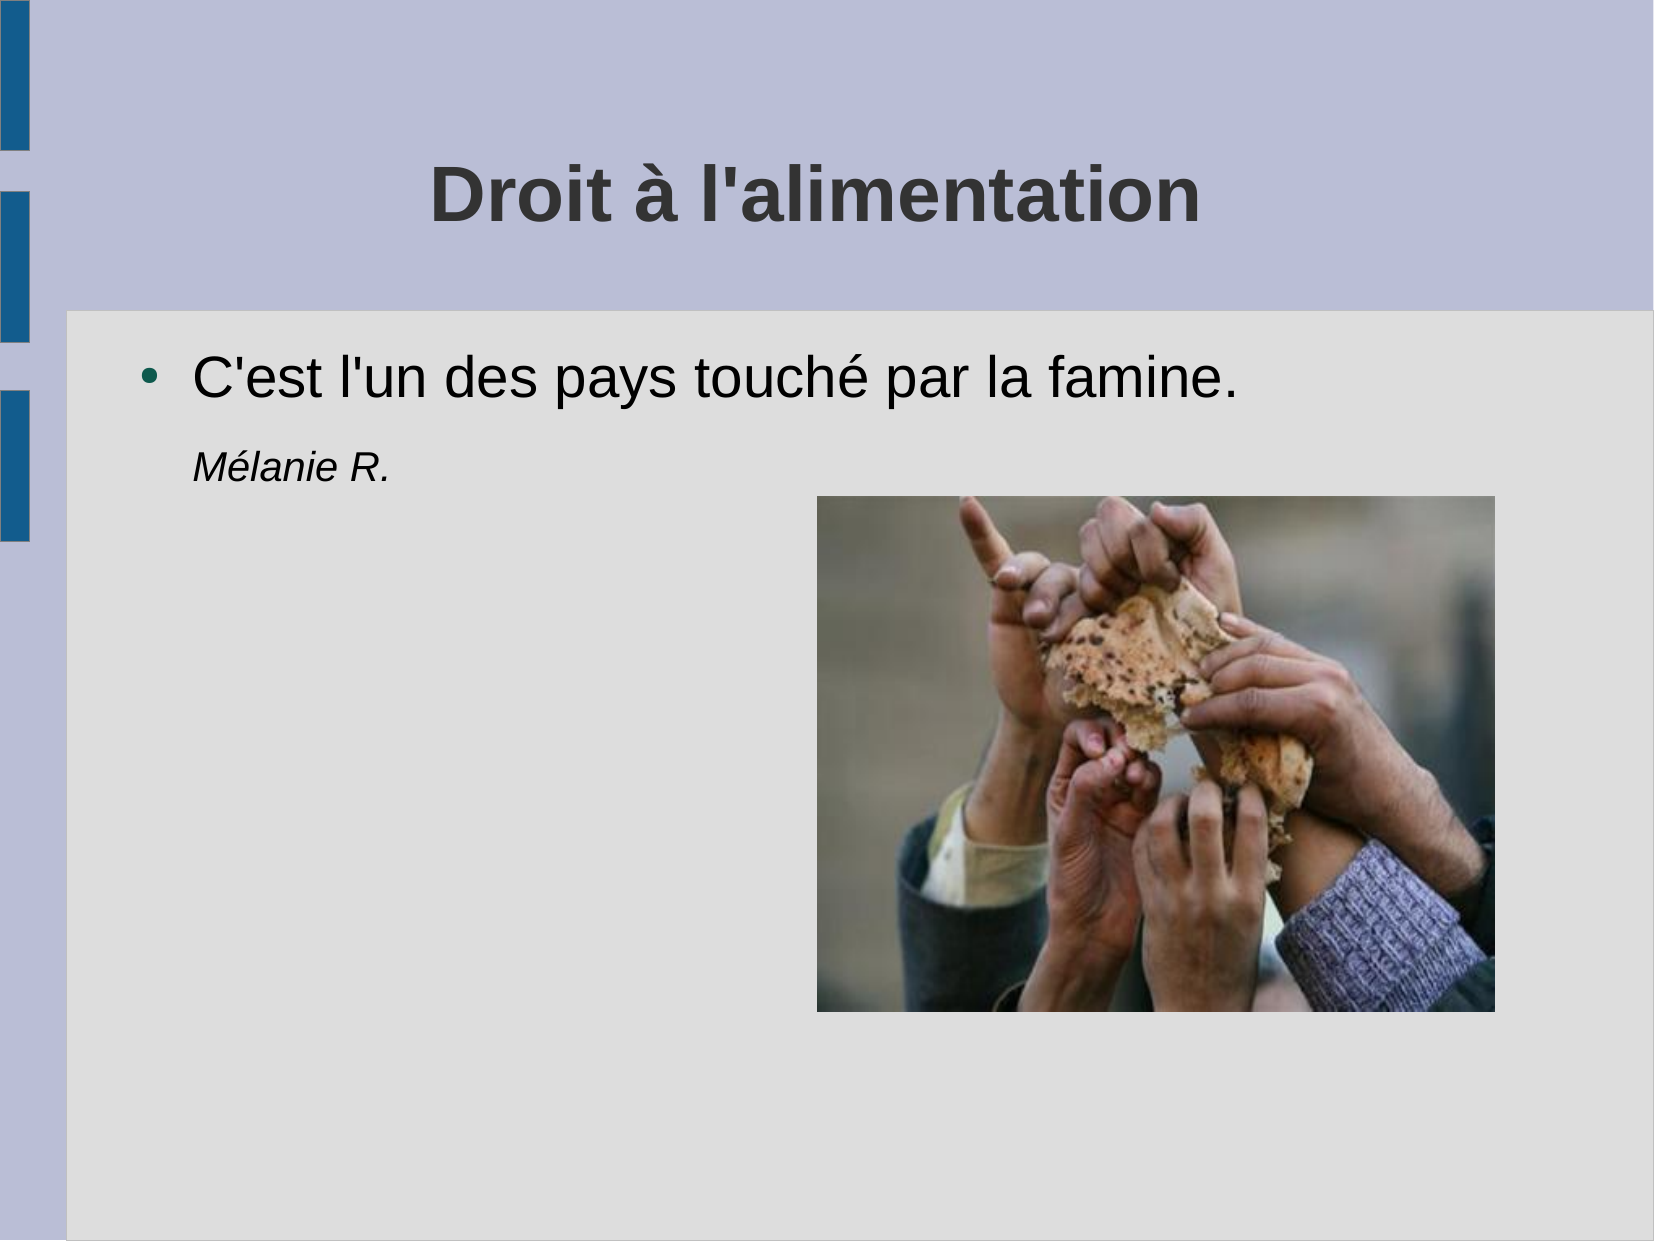

# Droit à l'alimentation
C'est l'un des pays touché par la famine.
Mélanie R.